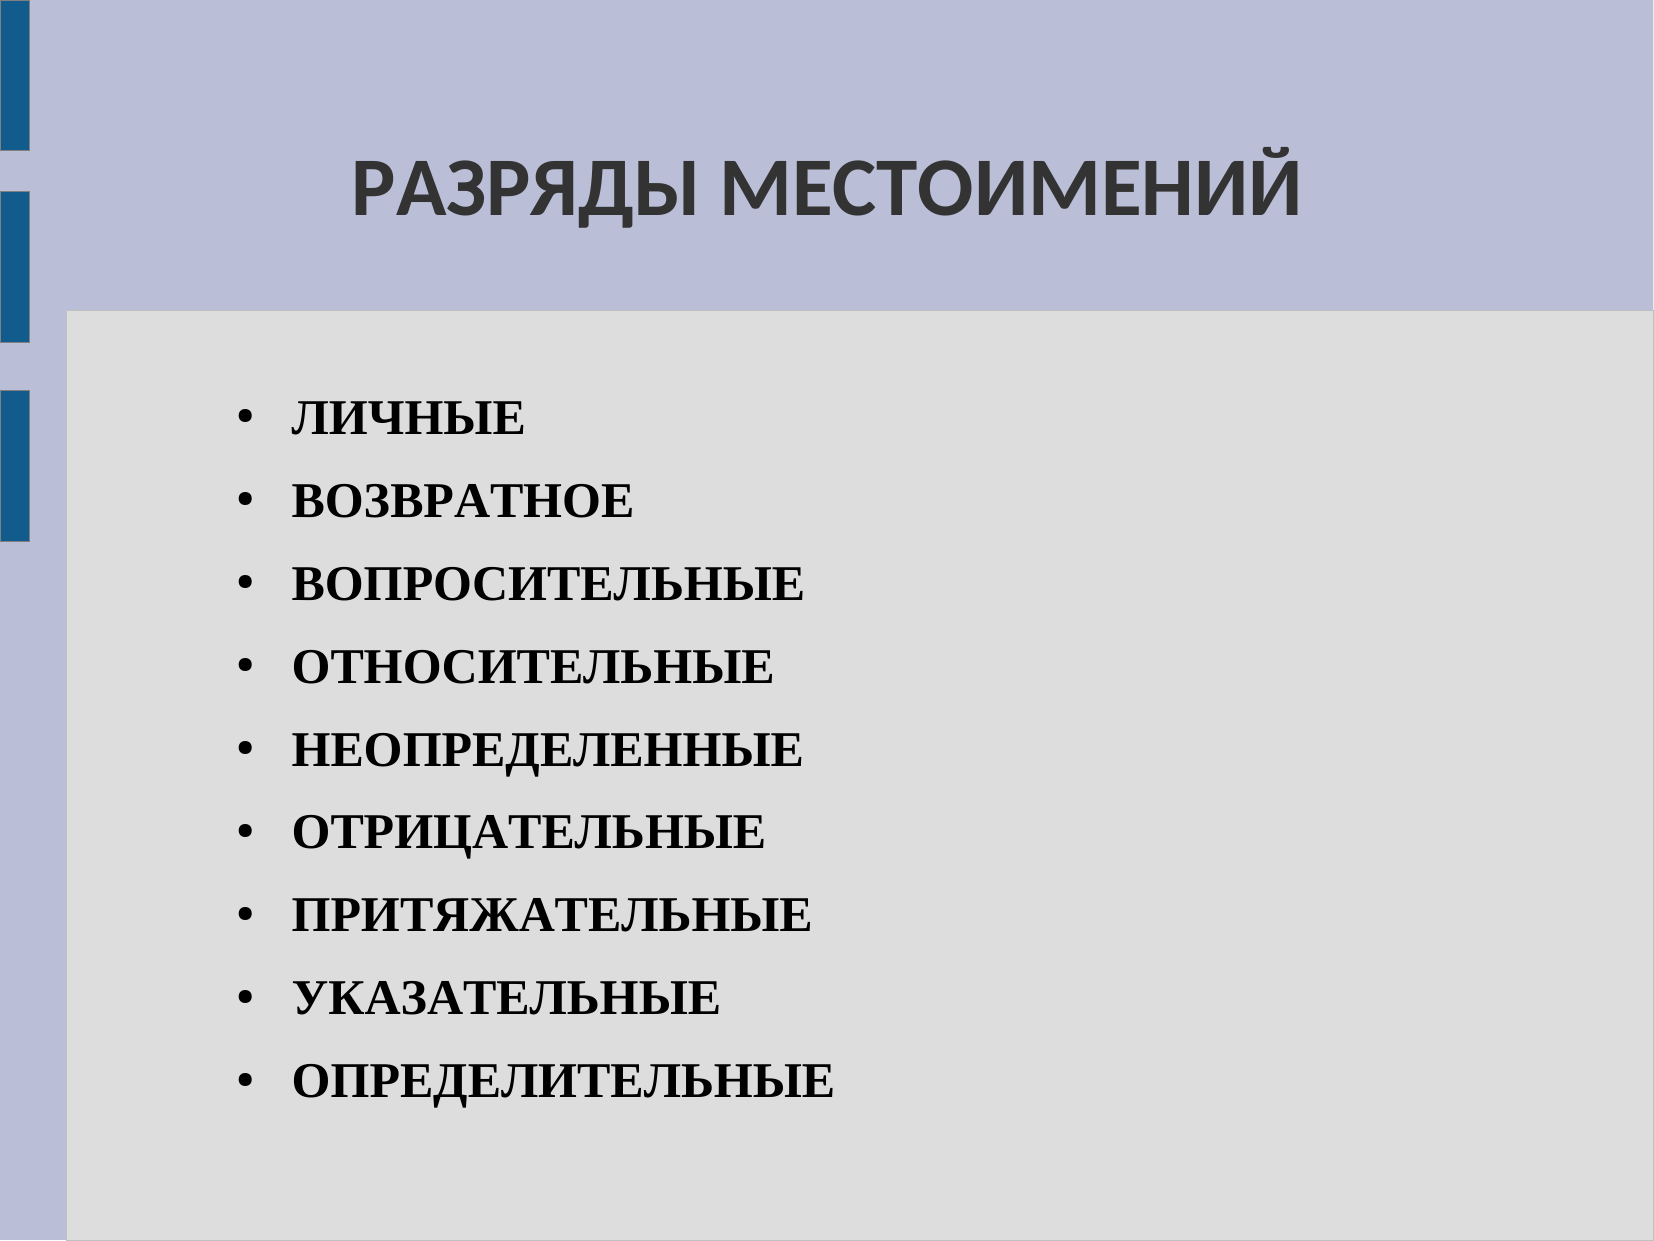

# РАЗРЯДЫ МЕСТОИМЕНИЙ
 ЛИЧНЫЕ
 ВОЗВРАТНОЕ
 ВОПРОСИТЕЛЬНЫЕ
 ОТНОСИТЕЛЬНЫЕ
 НЕОПРЕДЕЛЕННЫЕ
 ОТРИЦАТЕЛЬНЫЕ
 ПРИТЯЖАТЕЛЬНЫЕ
 УКАЗАТЕЛЬНЫЕ
 ОПРЕДЕЛИТЕЛЬНЫЕ